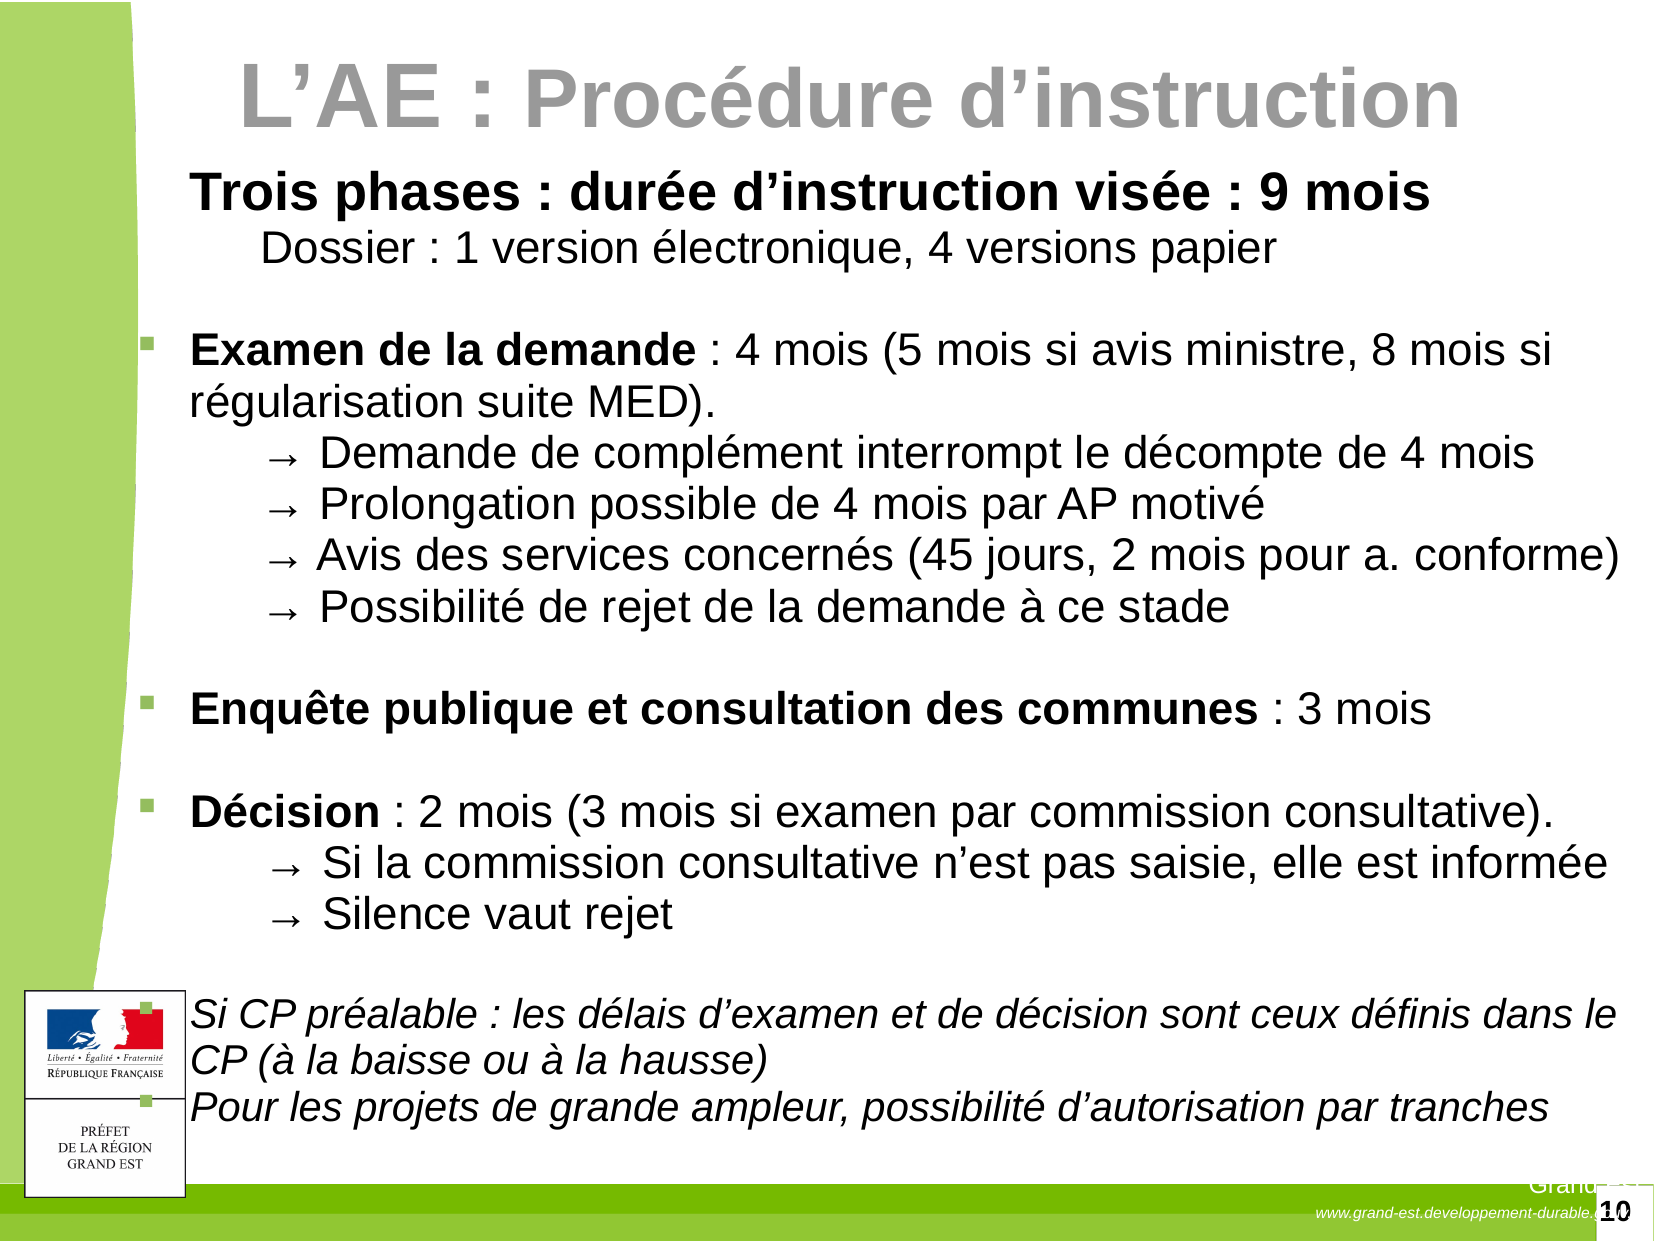

# L’AE : Procédure d’instruction
Trois phases : durée d’instruction visée : 9 mois
Dossier : 1 version électronique, 4 versions papier
Examen de la demande : 4 mois (5 mois si avis ministre, 8 mois si régularisation suite MED).
→ Demande de complément interrompt le décompte de 4 mois
→ Prolongation possible de 4 mois par AP motivé
→ Avis des services concernés (45 jours, 2 mois pour a. conforme)
→ Possibilité de rejet de la demande à ce stade
Enquête publique et consultation des communes : 3 mois
Décision : 2 mois (3 mois si examen par commission consultative).
	→ Si la commission consultative n’est pas saisie, elle est informée
	→ Silence vaut rejet
Si CP préalable : les délais d’examen et de décision sont ceux définis dans le CP (à la baisse ou à la hausse)
Pour les projets de grande ampleur, possibilité d’autorisation par tranches
10